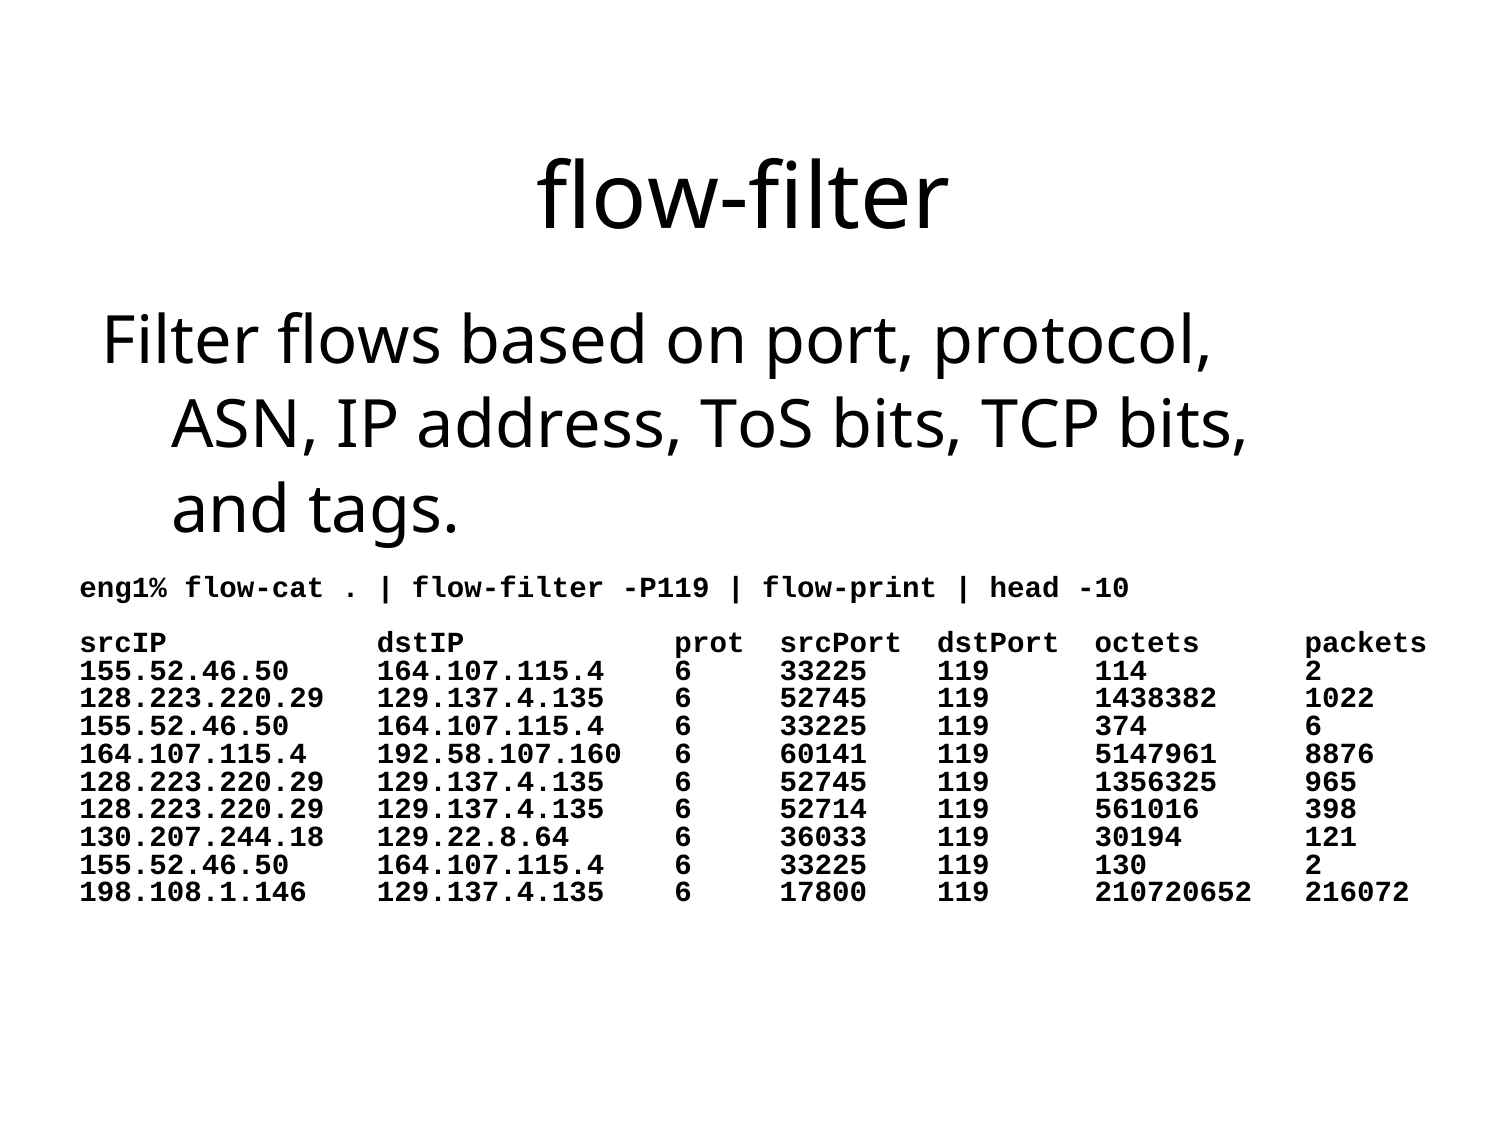

# flow-filter
Filter flows based on port, protocol, ASN, IP address, ToS bits, TCP bits, and tags.
eng1% flow-cat . | flow-filter -P119 | flow-print | head -10
srcIP dstIP prot srcPort dstPort octets packets
155.52.46.50 164.107.115.4 6 33225 119 114 2
128.223.220.29 129.137.4.135 6 52745 119 1438382 1022
155.52.46.50 164.107.115.4 6 33225 119 374 6
164.107.115.4 192.58.107.160 6 60141 119 5147961 8876
128.223.220.29 129.137.4.135 6 52745 119 1356325 965
128.223.220.29 129.137.4.135 6 52714 119 561016 398
130.207.244.18 129.22.8.64 6 36033 119 30194 121
155.52.46.50 164.107.115.4 6 33225 119 130 2
198.108.1.146 129.137.4.135 6 17800 119 210720652 216072